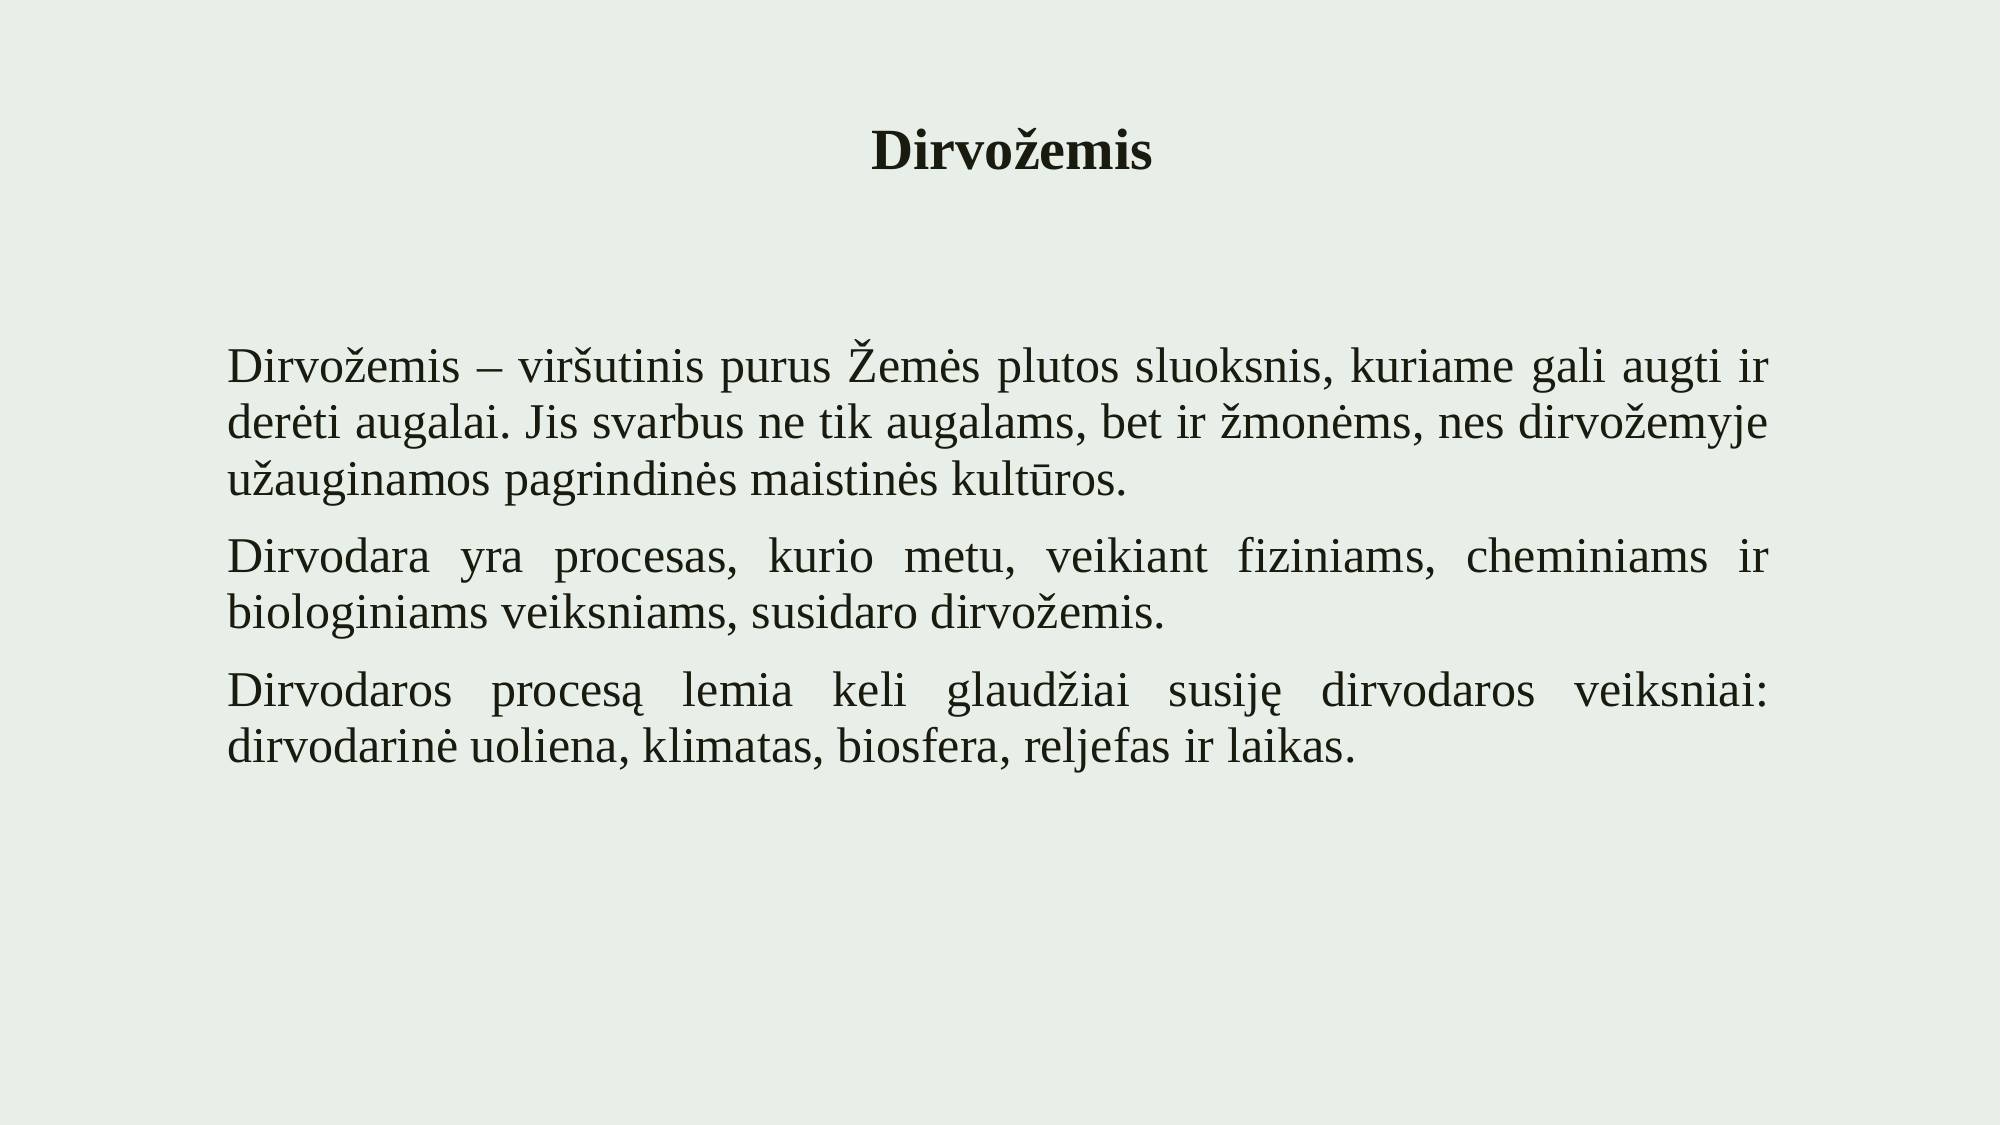

# Dirvožemis
Dirvožemis – viršutinis purus Žemės plutos sluoksnis, kuriame gali augti ir derėti augalai. Jis svarbus ne tik augalams, bet ir žmonėms, nes dirvožemyje užauginamos pagrindinės maistinės kultūros.
Dirvodara yra procesas, kurio metu, veikiant fiziniams, cheminiams ir biologiniams veiksniams, susidaro dirvožemis.
Dirvodaros procesą lemia keli glaudžiai susiję dirvodaros veiksniai: dirvodarinė uoliena, klimatas, biosfera, reljefas ir laikas.